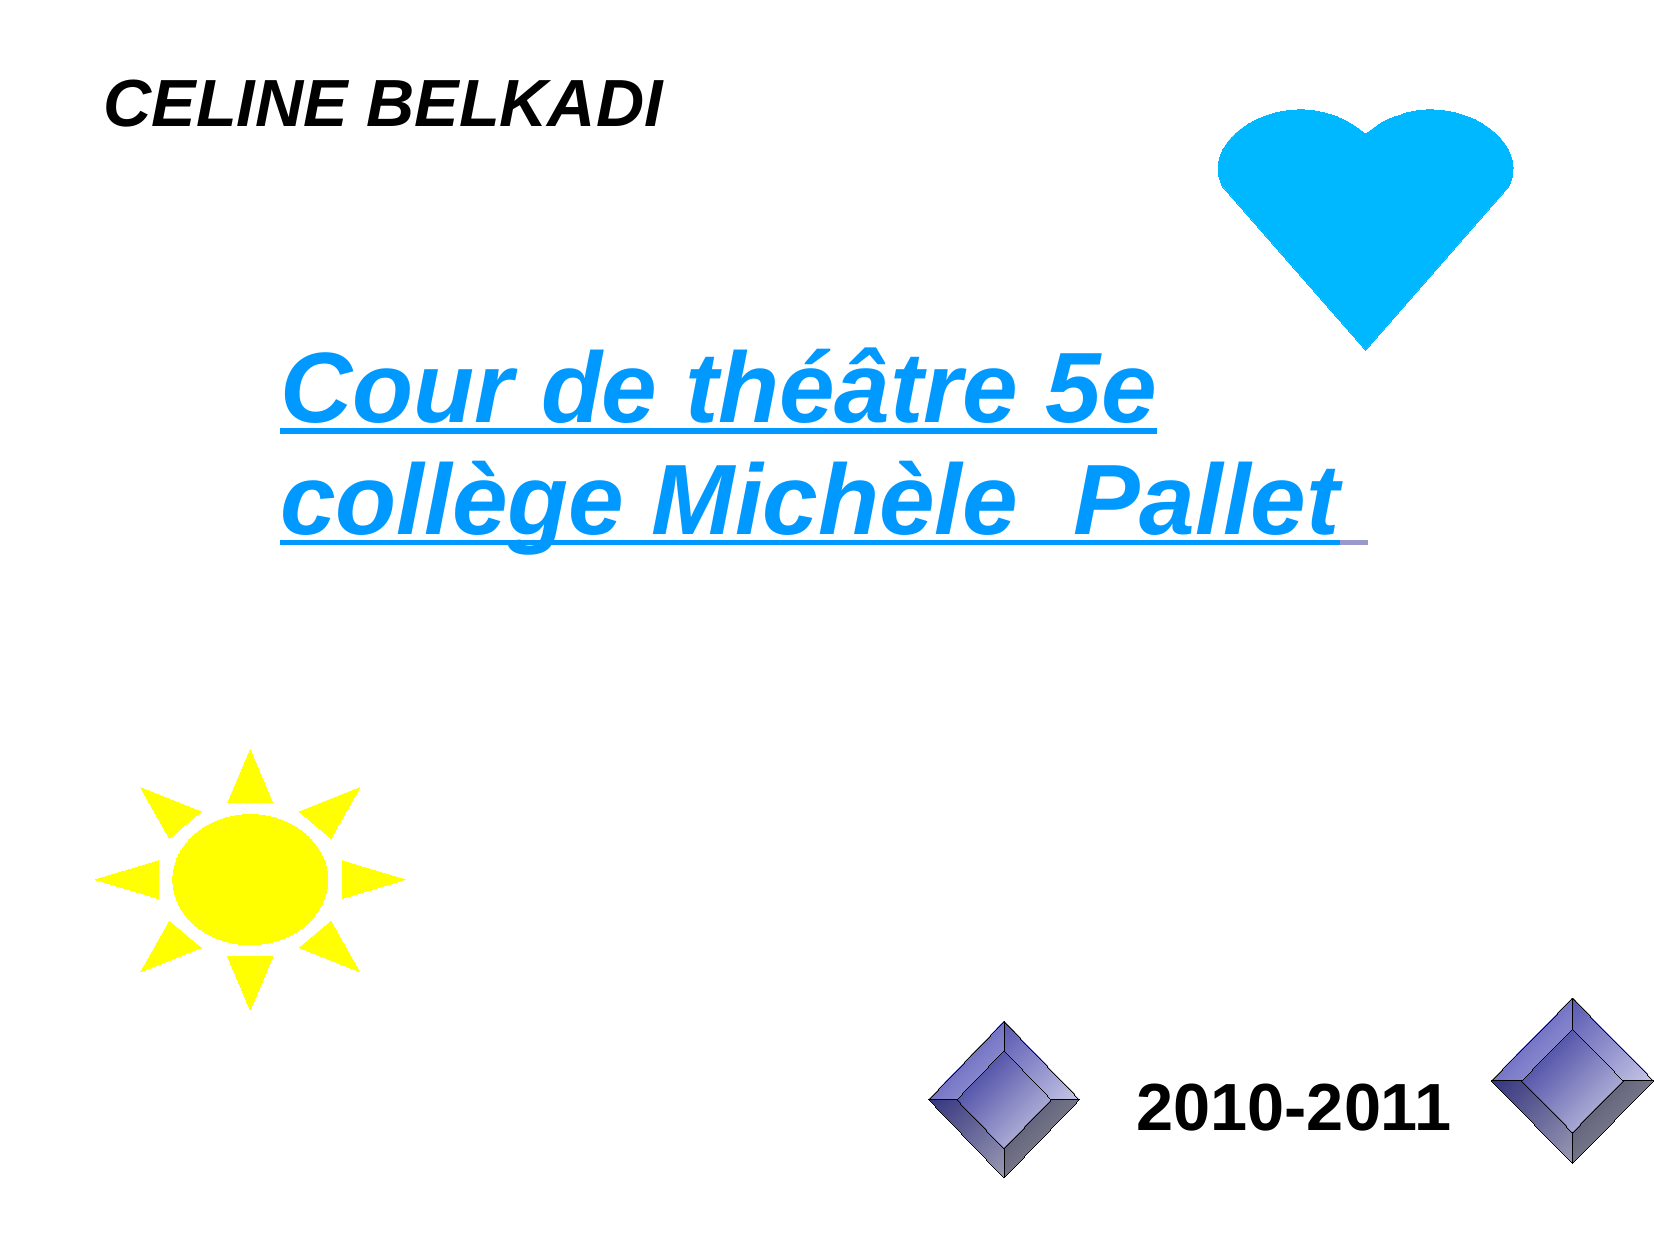

CELINE BELKADI
Cour de théâtre 5e collège Michèle Pallet
2010-2011